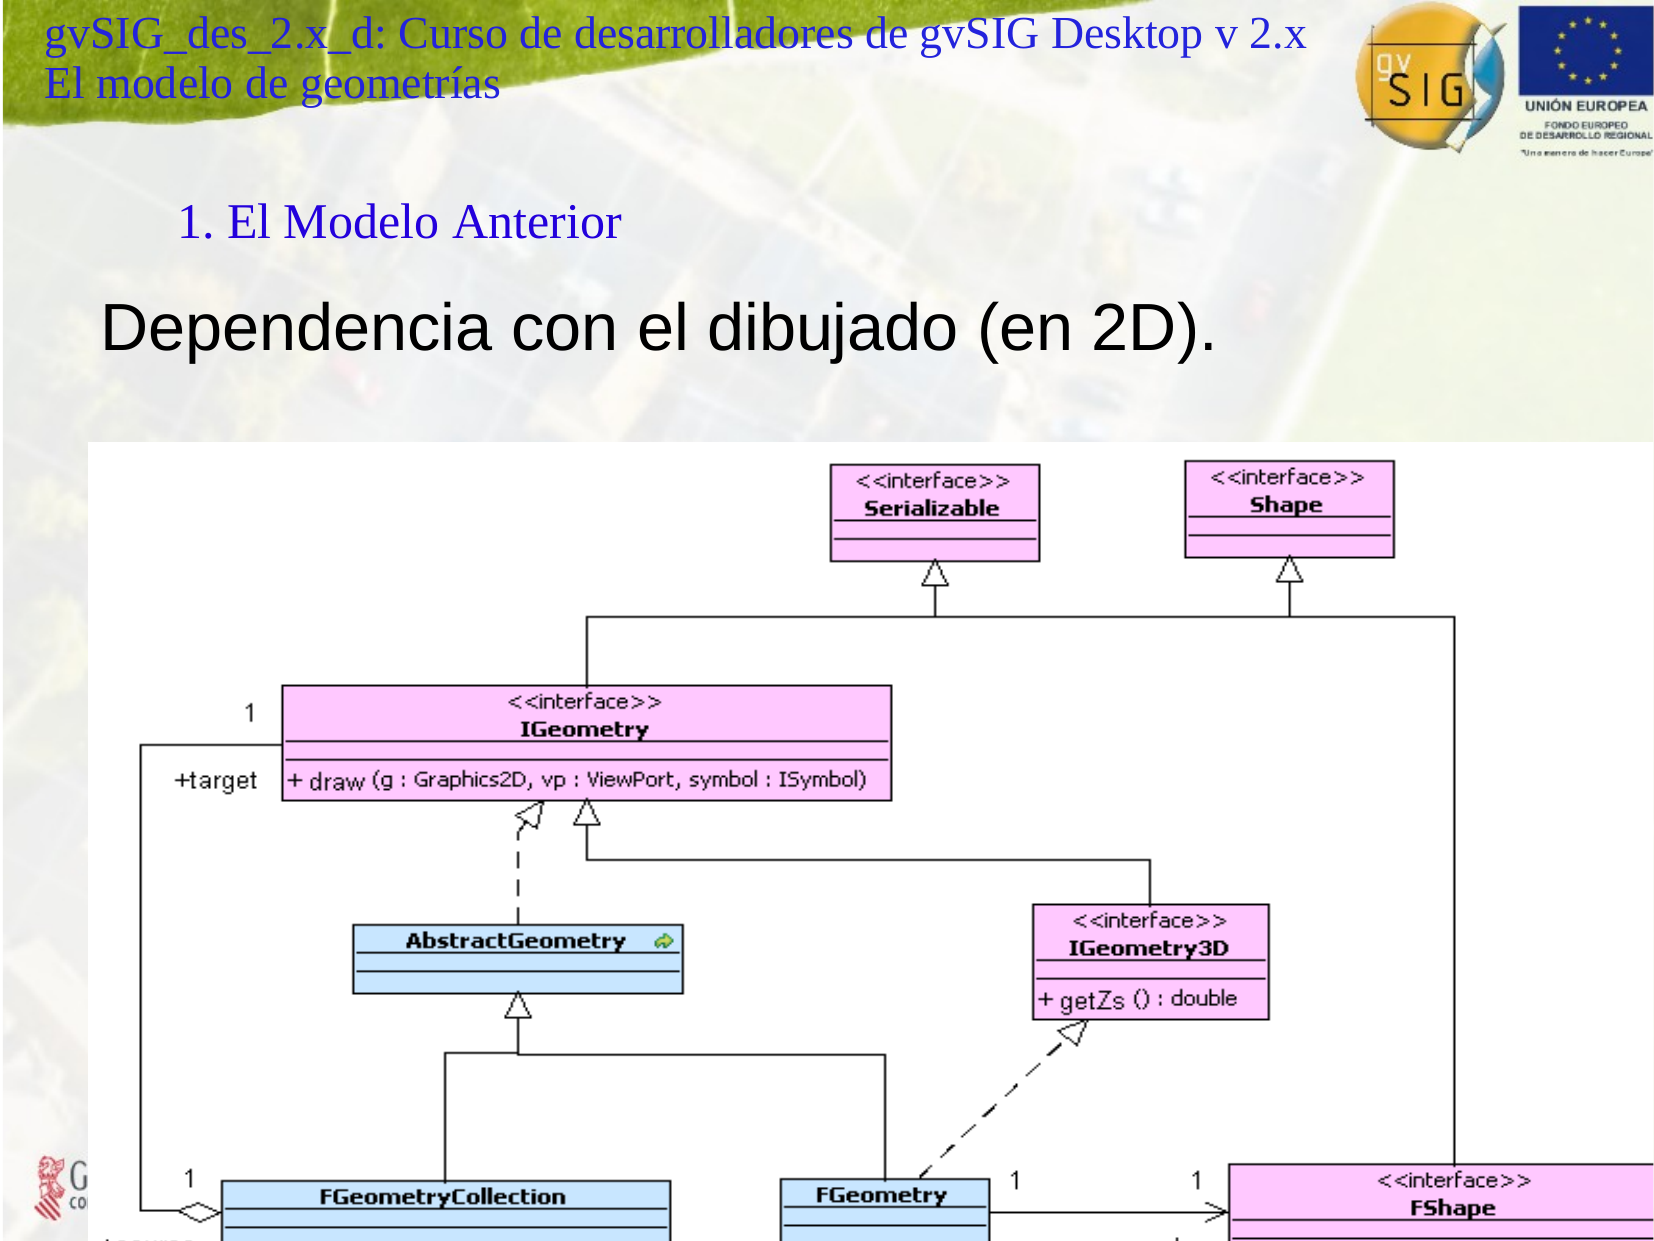

# 1. El Modelo Anterior
Dependencia con el dibujado (en 2D).